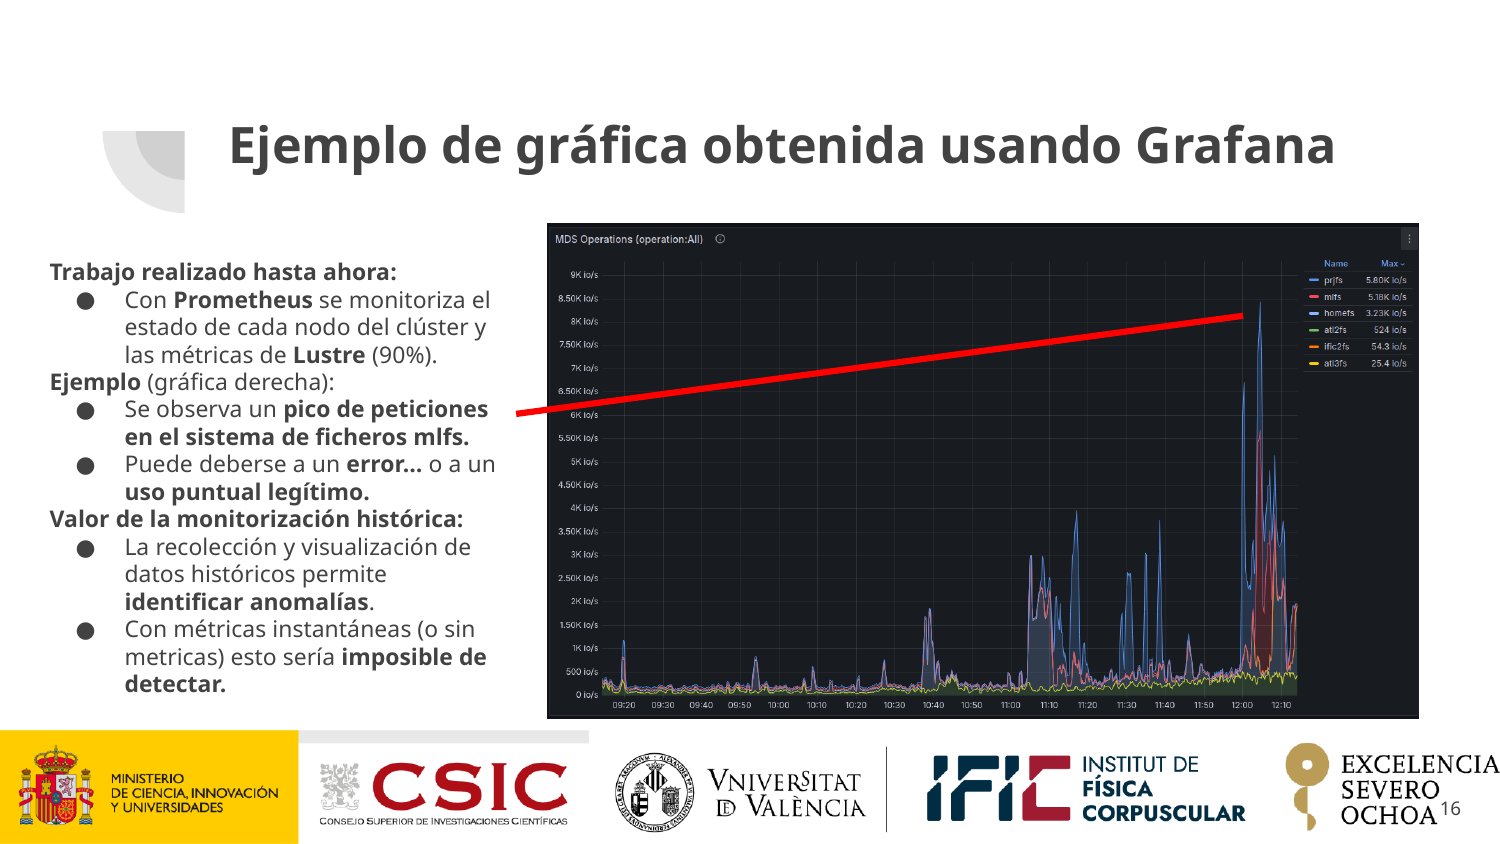

# Ejemplo de gráfica obtenida usando Grafana
Trabajo realizado hasta ahora:
Con Prometheus se monitoriza el estado de cada nodo del clúster y las métricas de Lustre (90%).
Ejemplo (gráfica derecha):
Se observa un pico de peticiones en el sistema de ficheros mlfs.
Puede deberse a un error… o a un uso puntual legítimo.
Valor de la monitorización histórica:
La recolección y visualización de datos históricos permite identificar anomalías.
Con métricas instantáneas (o sin metricas) esto sería imposible de detectar.